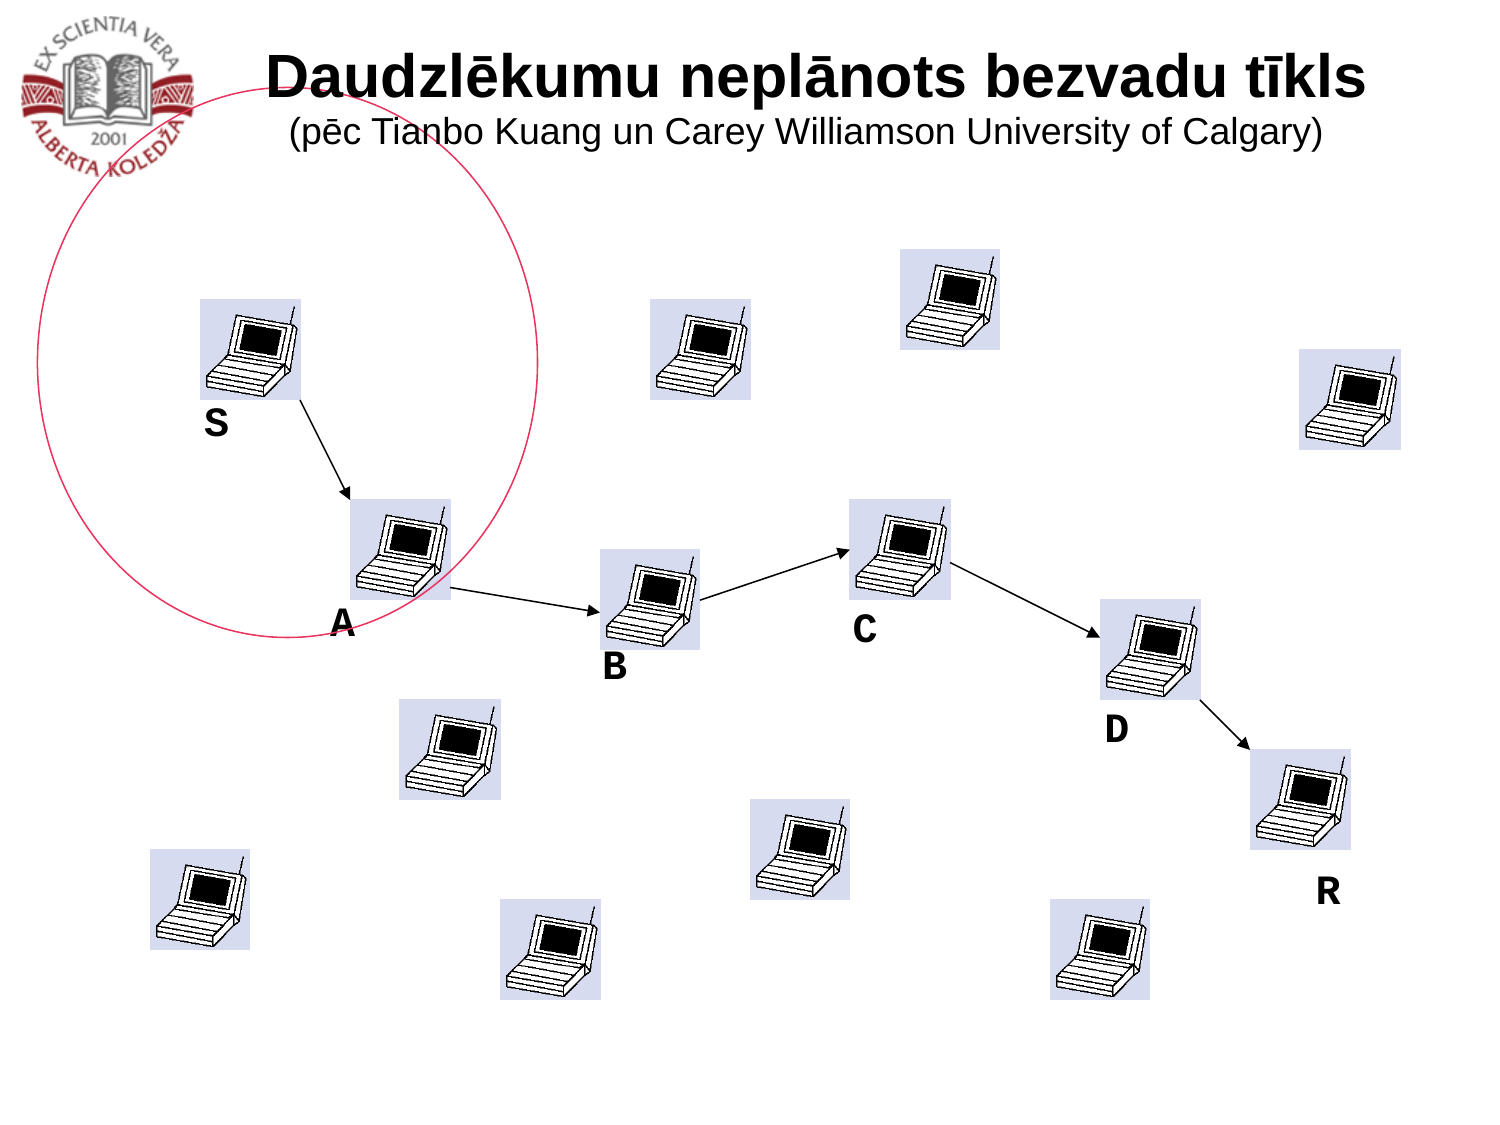

# Daudzlēkumu neplānots bezvadu tīkls (pēc Tianbo Kuang un Carey Williamson University of Calgary)
S
A
C
B
D
R